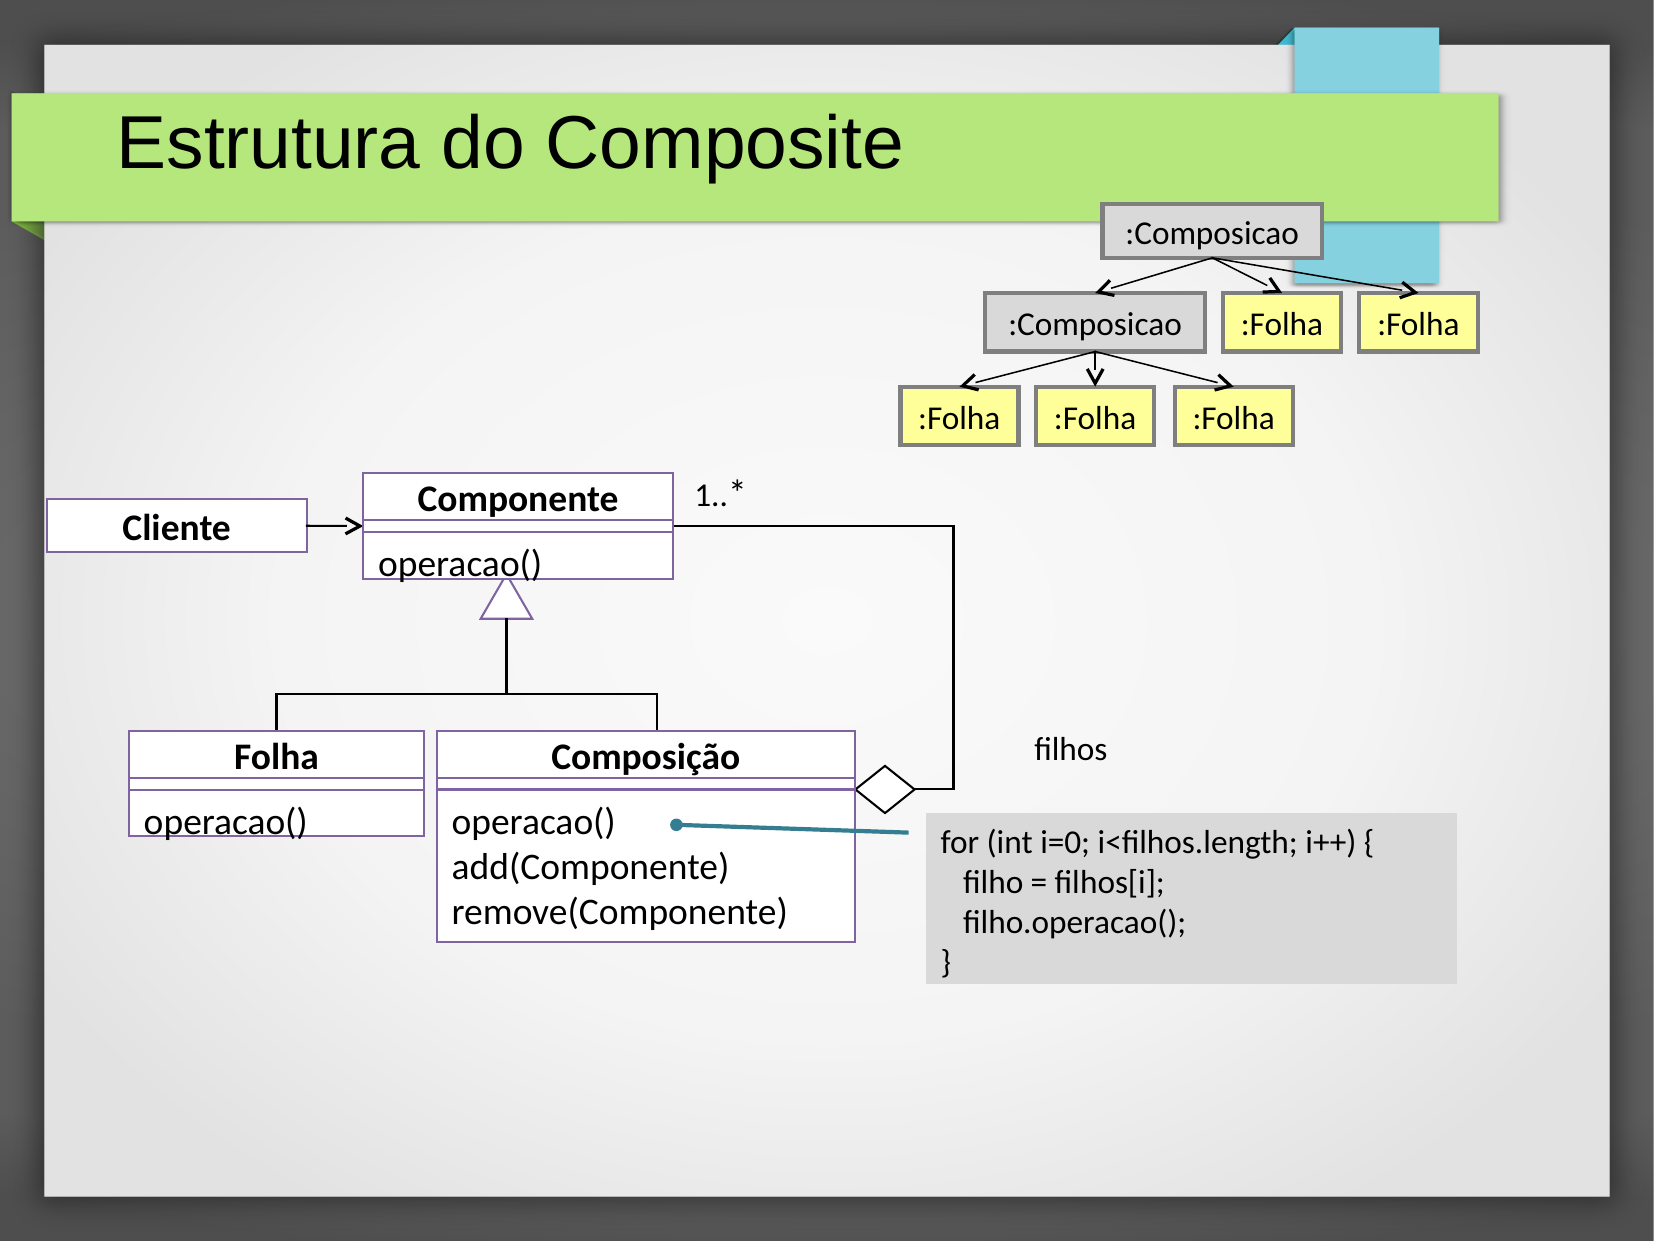

# Estrutura do Composite
:Composicao
:Composicao
:Folha
:Folha
:Folha
:Folha
:Folha
1..*
Componente
operacao()
Cliente
filhos
Folha
operacao()
Composição
operacao()
add(Componente) remove(Componente)
for (int i=0; i<filhos.length; i++) {
 filho = filhos[i];
 filho.operacao();
}